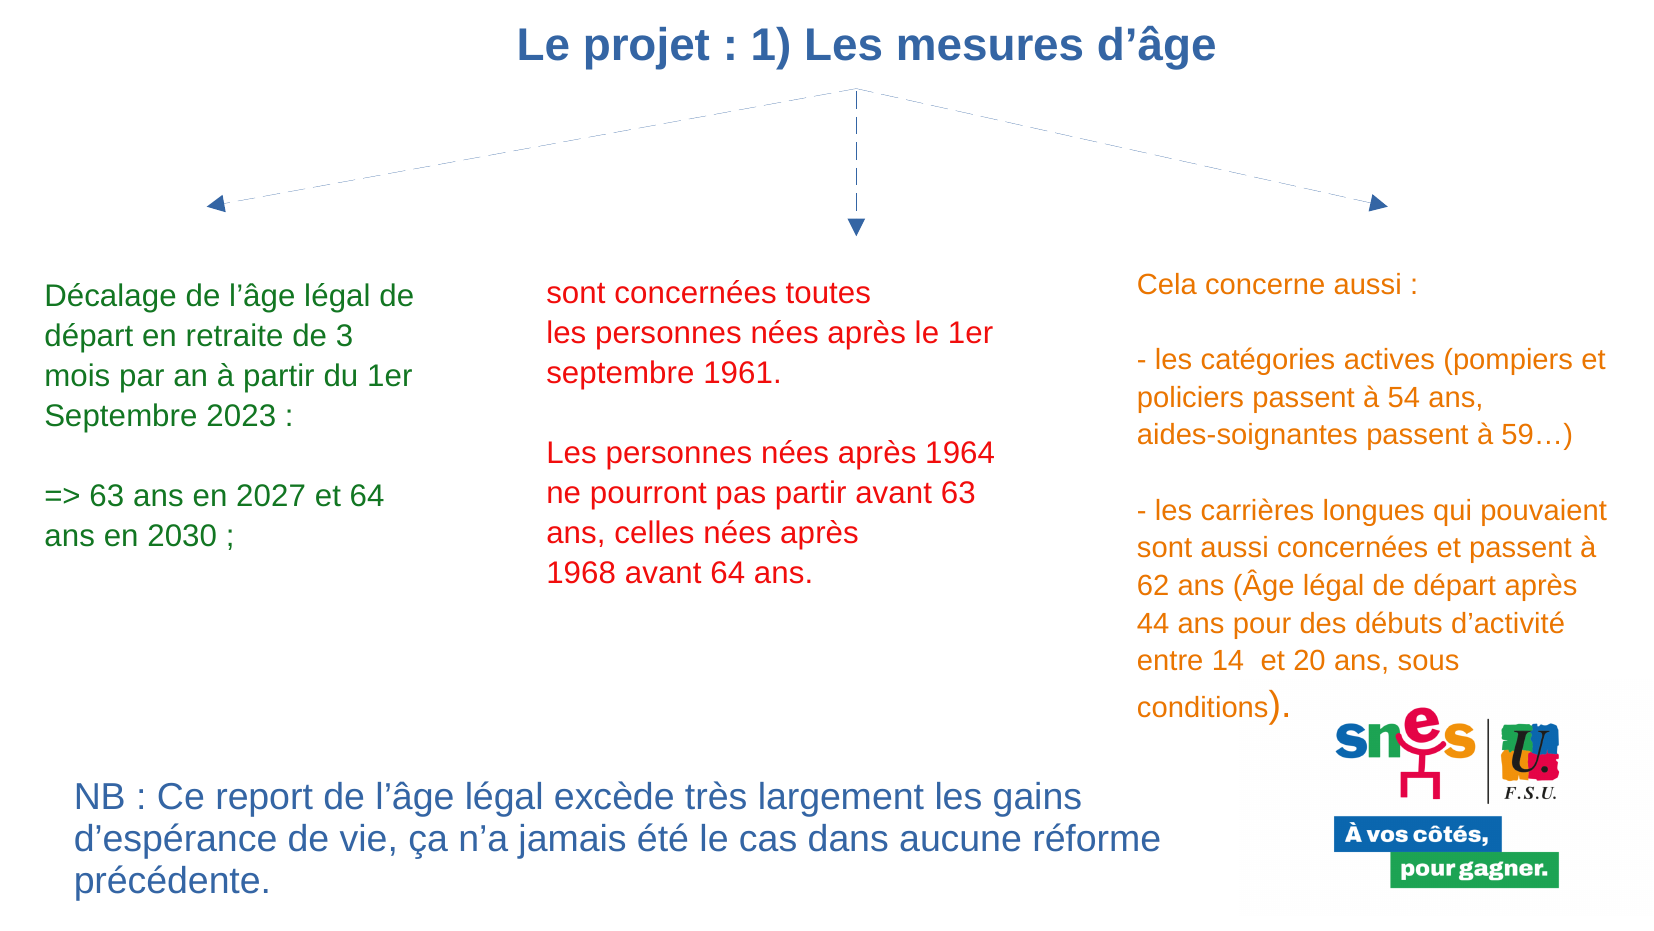

Le projet : 1) Les mesures d’âge
Cela concerne aussi :
- les catégories actives (pompiers et policiers passent à 54 ans,
aides-soignantes passent à 59…)
- les carrières longues qui pouvaient sont aussi concernées et passent à 62 ans (Âge légal de départ après 44 ans pour des débuts d’activité entre 14 et 20 ans, sous conditions).
sont concernées toutes
les personnes nées après le 1er septembre 1961.
Les personnes nées après 1964 ne pourront pas partir avant 63 ans, celles nées après
1968 avant 64 ans.
Décalage de l’âge légal de départ en retraite de 3 mois par an à partir du 1er
Septembre 2023 :
=> 63 ans en 2027 et 64 ans en 2030 ;
NB : Ce report de l’âge légal excède très largement les gains d’espérance de vie, ça n’a jamais été le cas dans aucune réforme précédente.